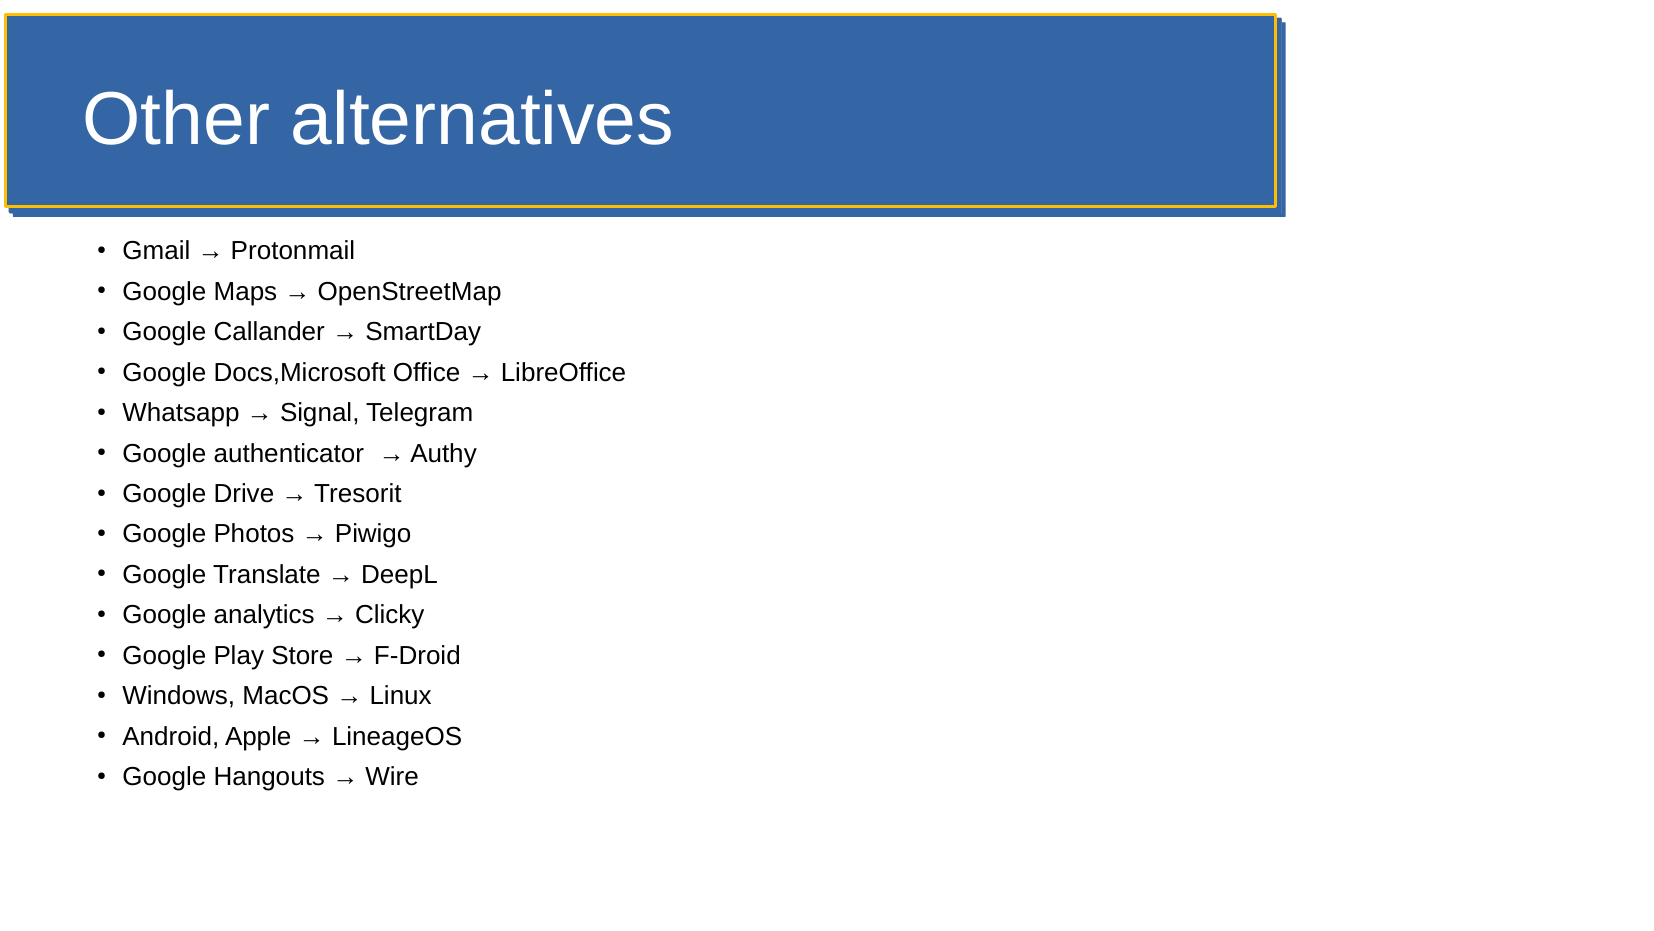

# Other alternatives
Gmail → Protonmail
Google Maps → OpenStreetMap
Google Callander → SmartDay
Google Docs,Microsoft Office → LibreOffice
Whatsapp → Signal, Telegram
Google authenticator → Authy
Google Drive → Tresorit
Google Photos → Piwigo
Google Translate → DeepL
Google analytics → Clicky
Google Play Store → F-Droid
Windows, MacOS → Linux
Android, Apple → LineageOS
Google Hangouts → Wire